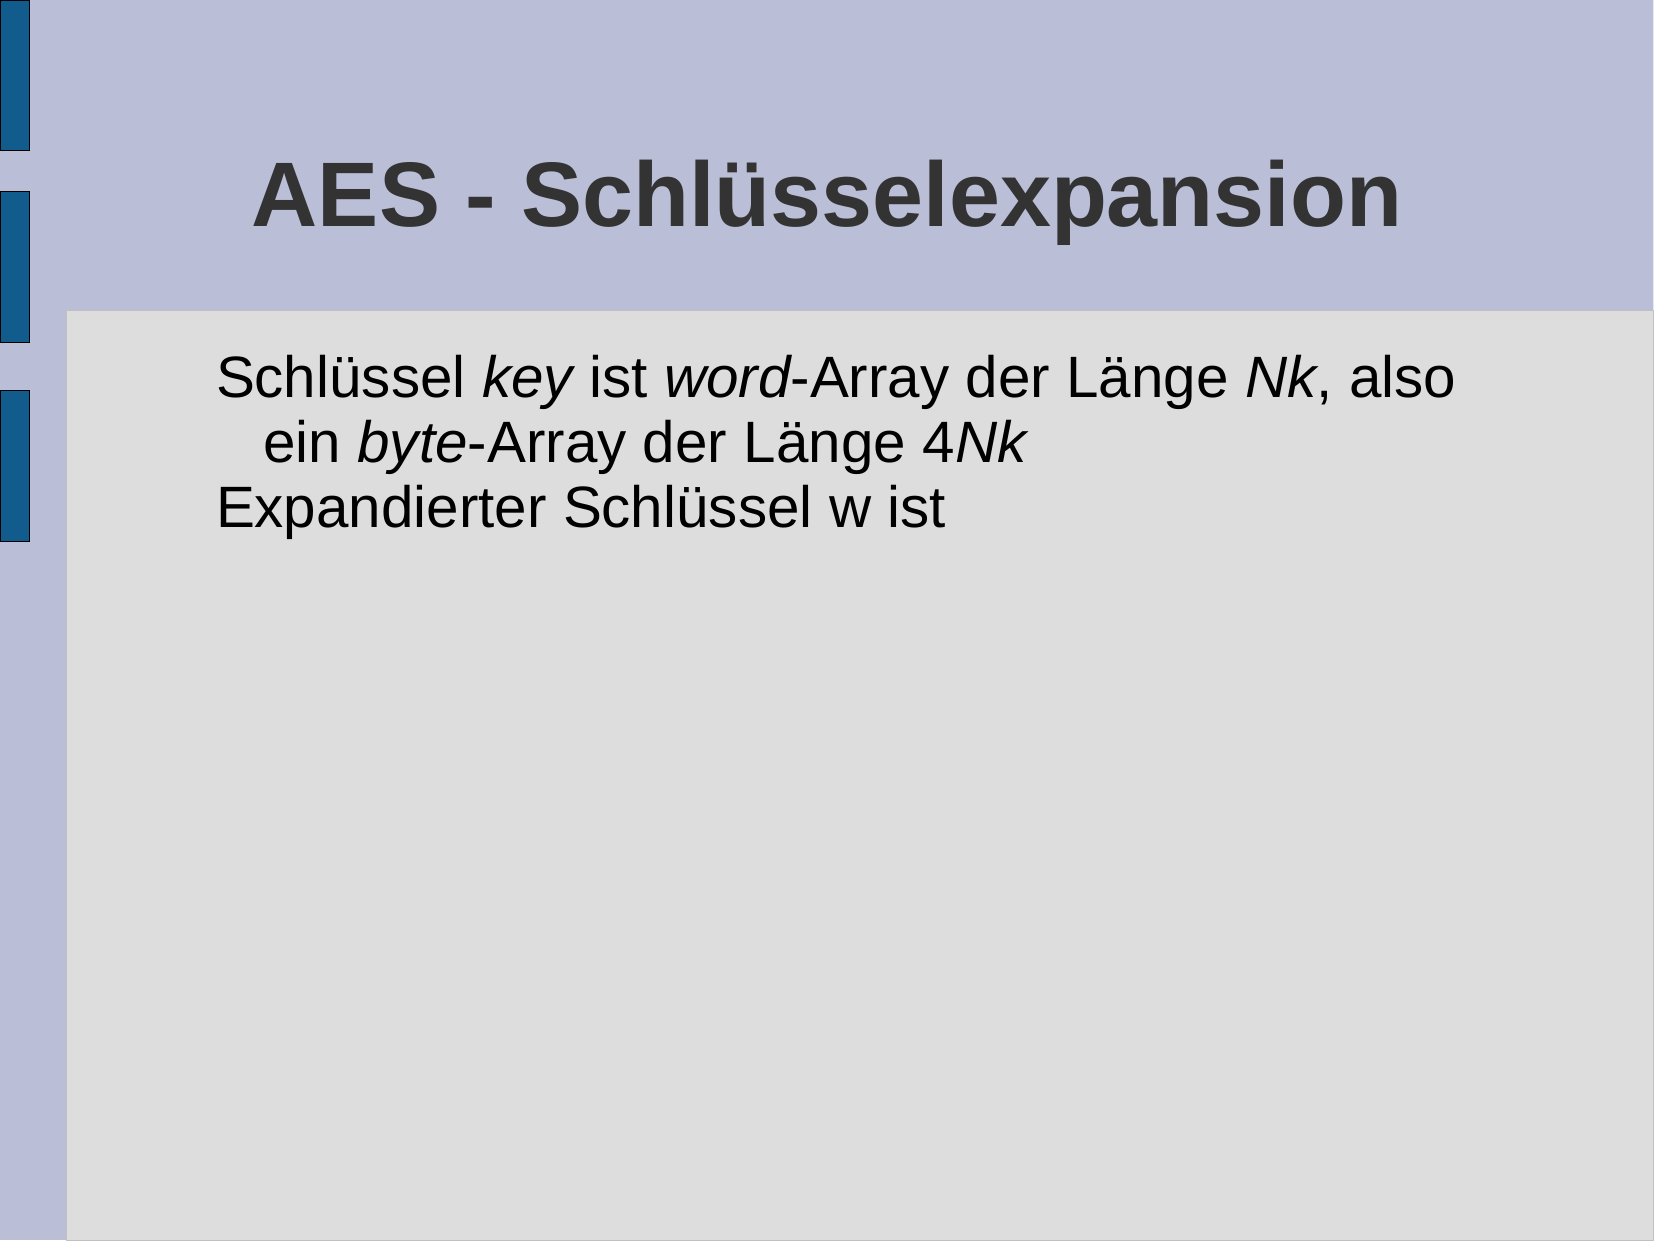

# AES - Schlüsselexpansion
Schlüssel key ist word-Array der Länge Nk, also ein byte-Array der Länge 4Nk
Expandierter Schlüssel w ist